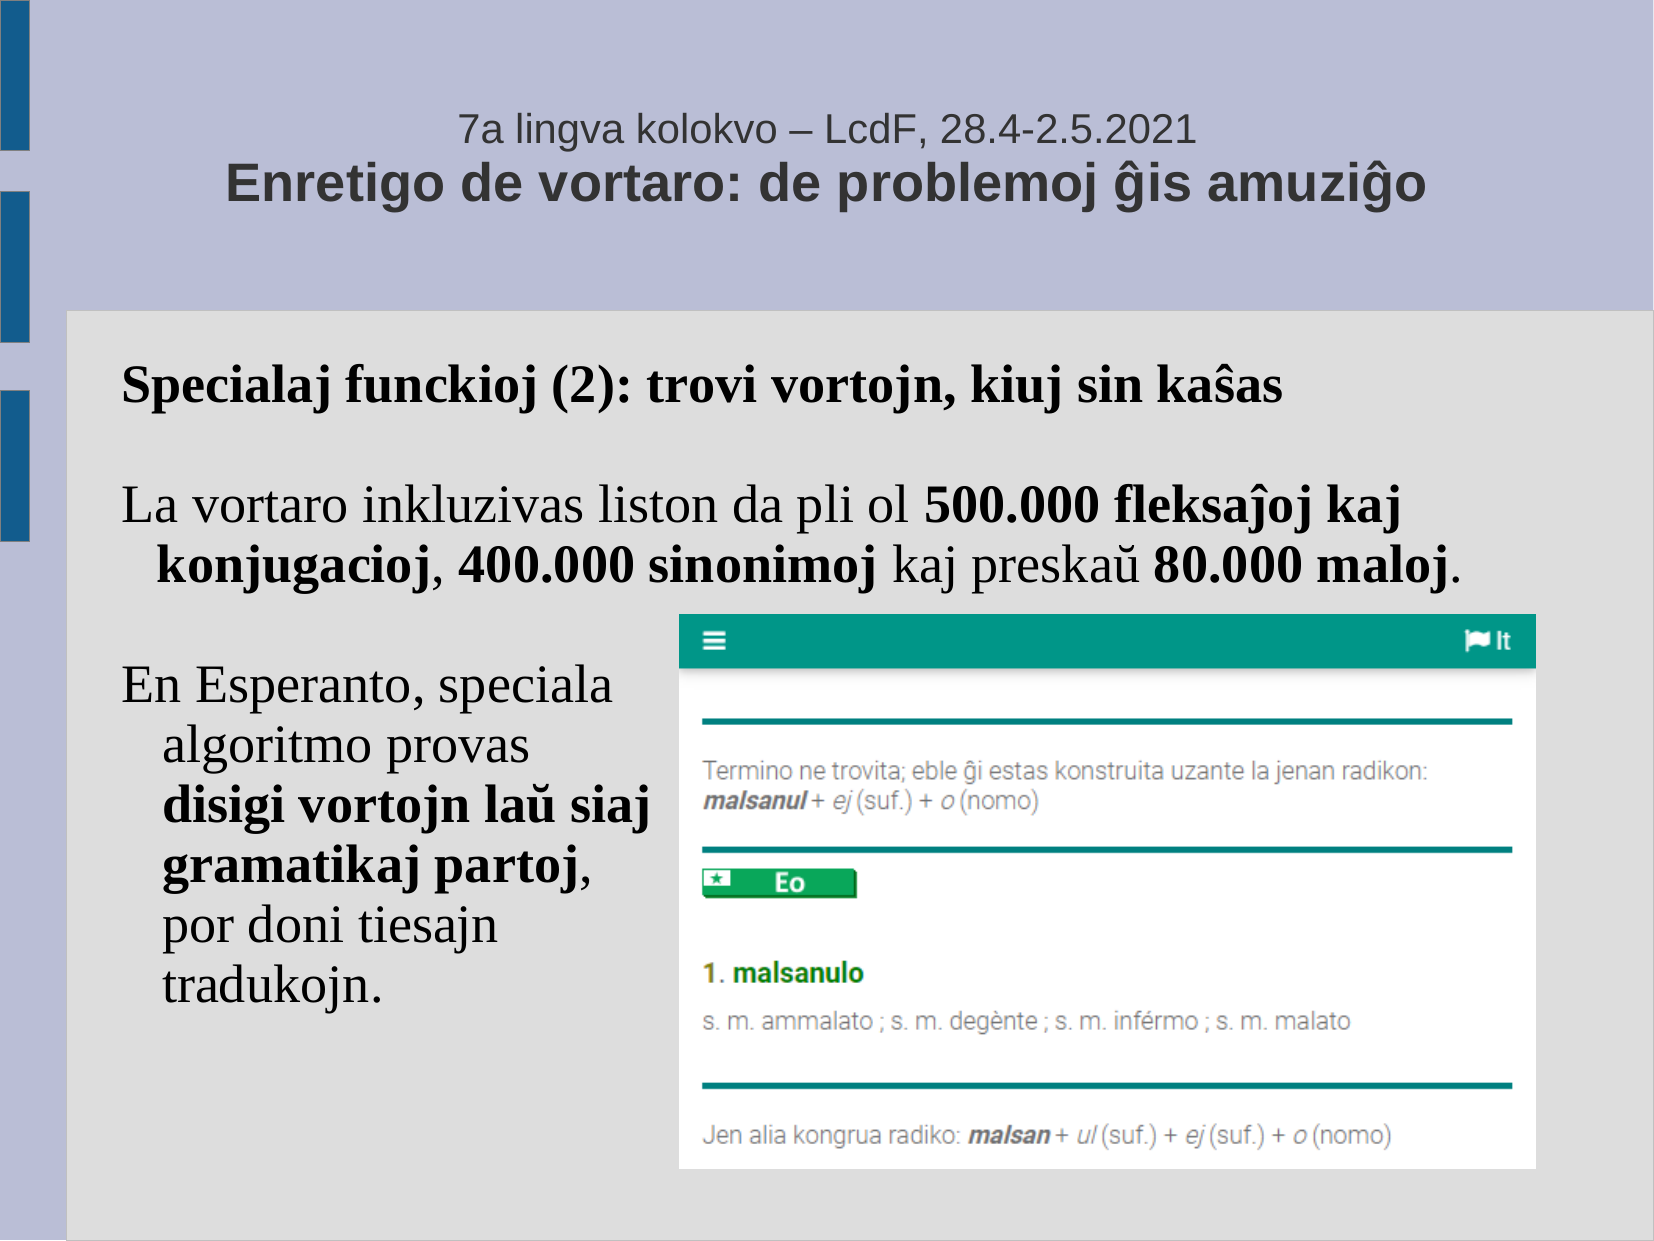

# 7a lingva kolokvo – LcdF, 28.4-2.5.2021 Enretigo de vortaro: de problemoj ĝis amuziĝo
Specialaj funckioj (2): trovi vortojn, kiuj sin kaŝas
La vortaro inkluzivas liston da pli ol 500.000 fleksaĵoj kaj konjugacioj, 400.000 sinonimoj kaj preskaŭ 80.000 maloj.
En Esperanto, speciala
 algoritmo provas
 disigi vortojn laŭ siaj
 gramatikaj partoj,
 por doni tiesajn
 tradukojn.